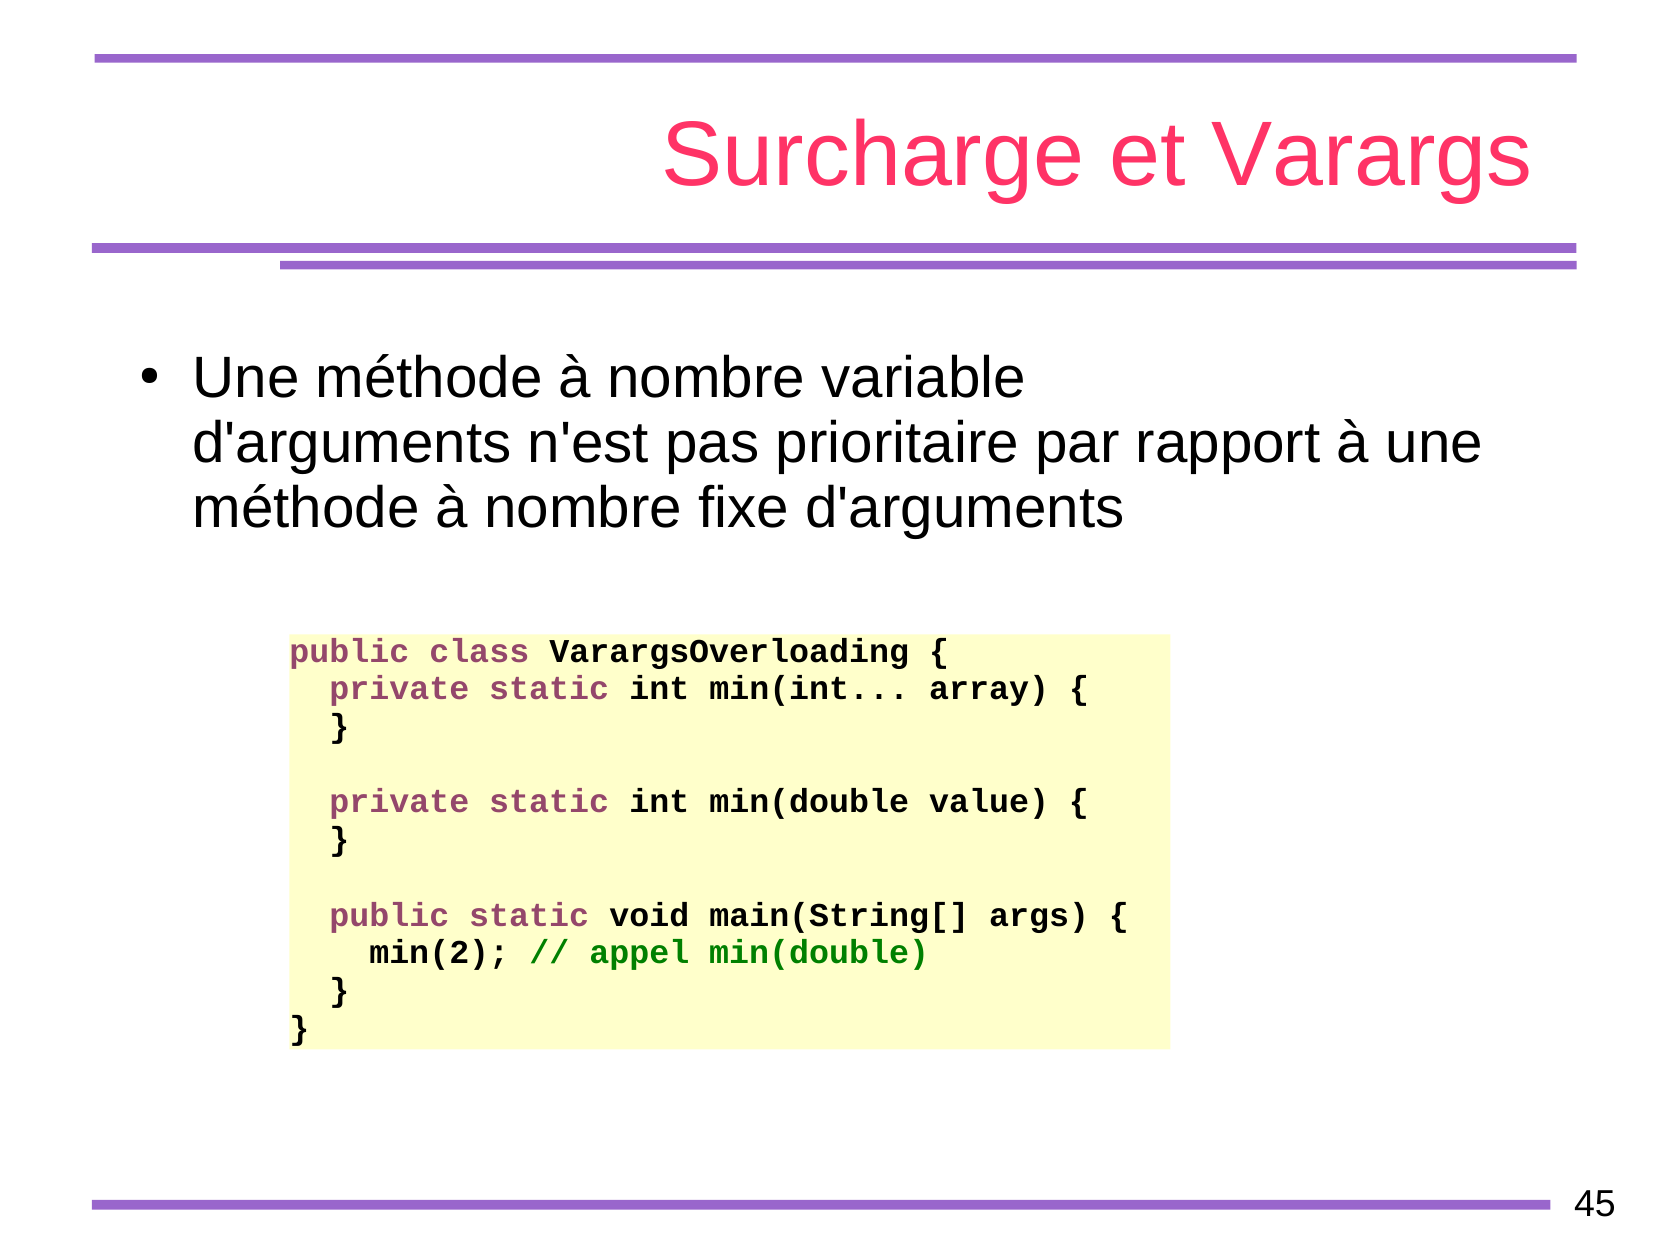

# Surcharge et Varargs
Une méthode à nombre variable
d'arguments n'est pas prioritaire par rapport à une méthode à nombre fixe d'arguments
public class VarargsOverloading {
 private static int min(int... array) {
 }
 private static int min(double value) {
 }
 public static void main(String[] args) {
 min(2); // appel min(double)
 }
}